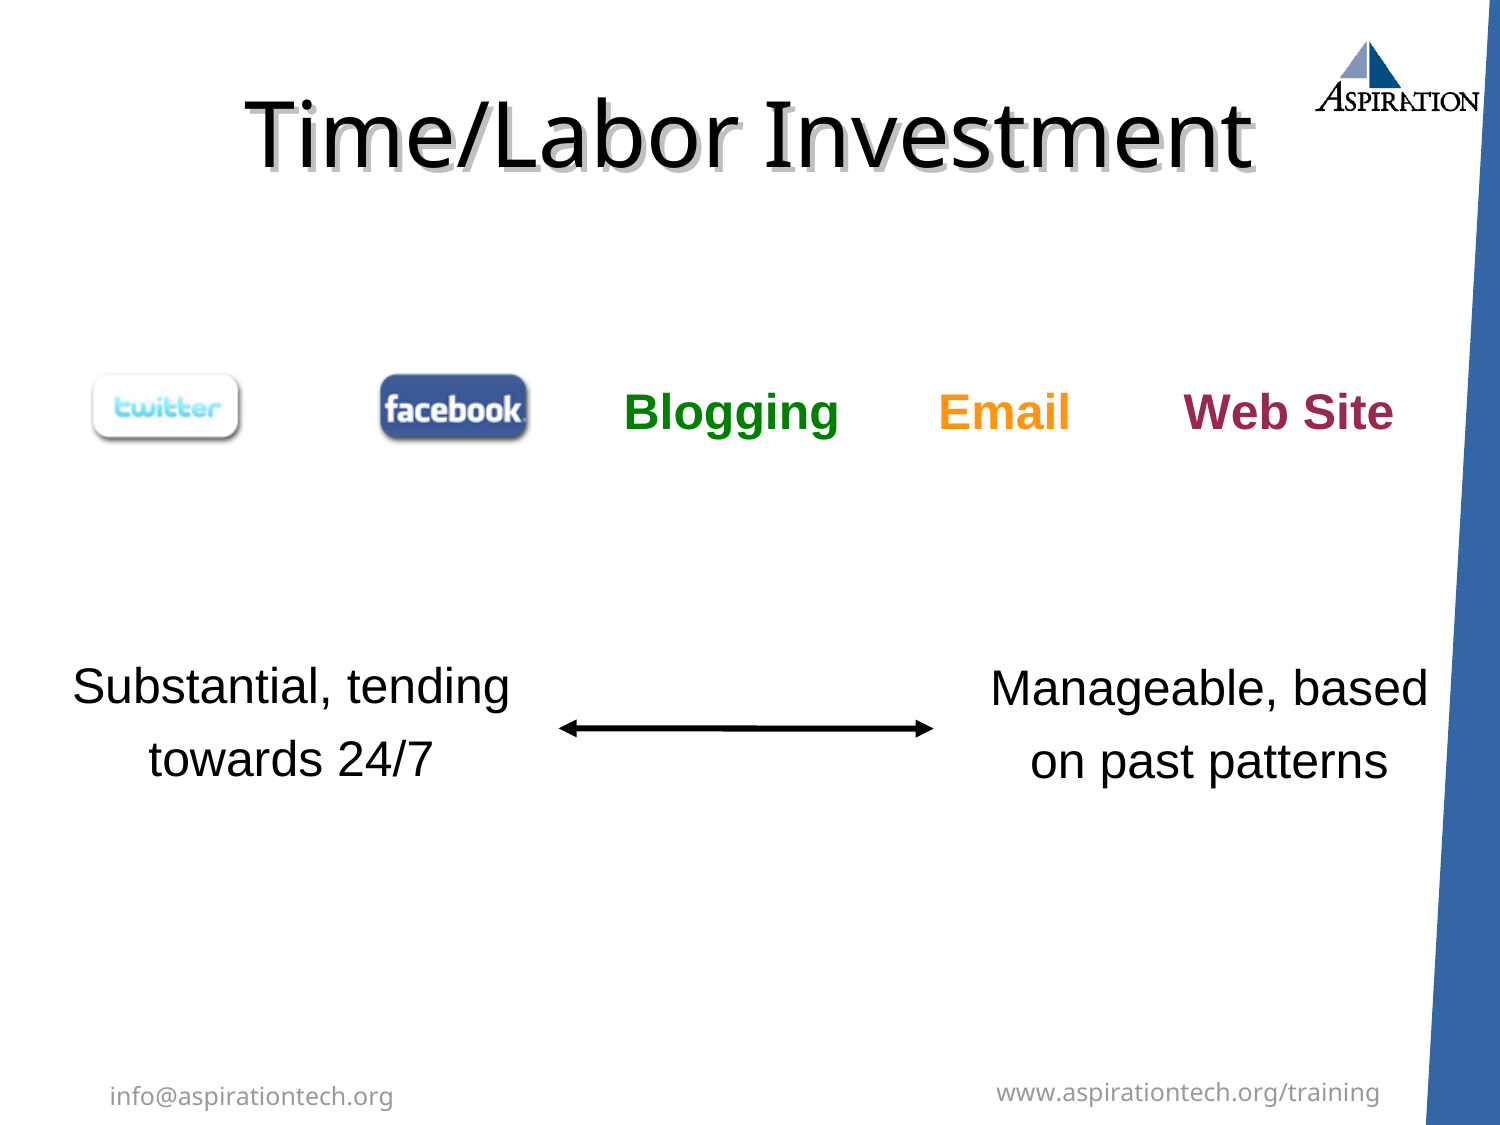

# Time/Labor Investment
Blogging Email Web Site
Substantial, tending
towards 24/7
Manageable, based
on past patterns